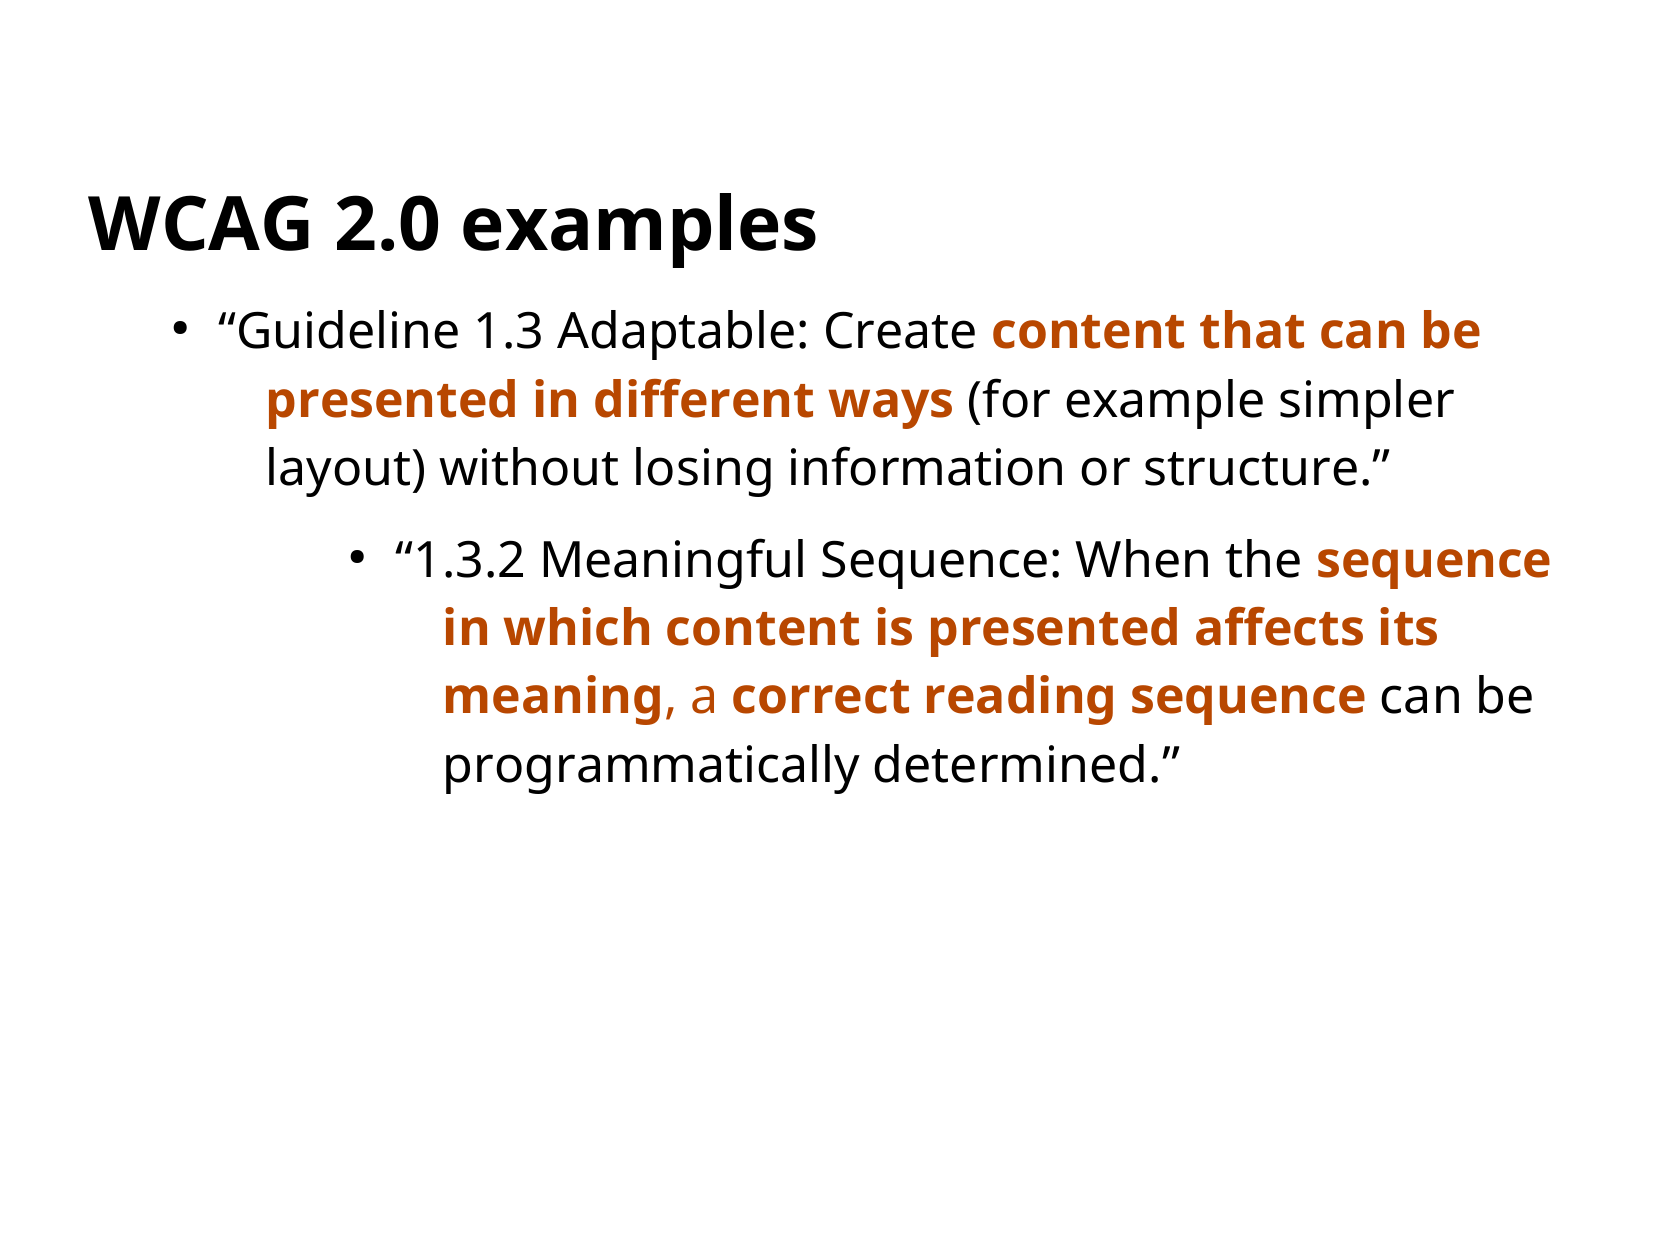

# WCAG 2.0 examples
“Guideline 1.3 Adaptable: Create content that can be presented in different ways (for example simpler layout) without losing information or structure.”
“1.3.2 Meaningful Sequence: When the sequence in which content is presented affects its meaning, a correct reading sequence can be programmatically determined.”